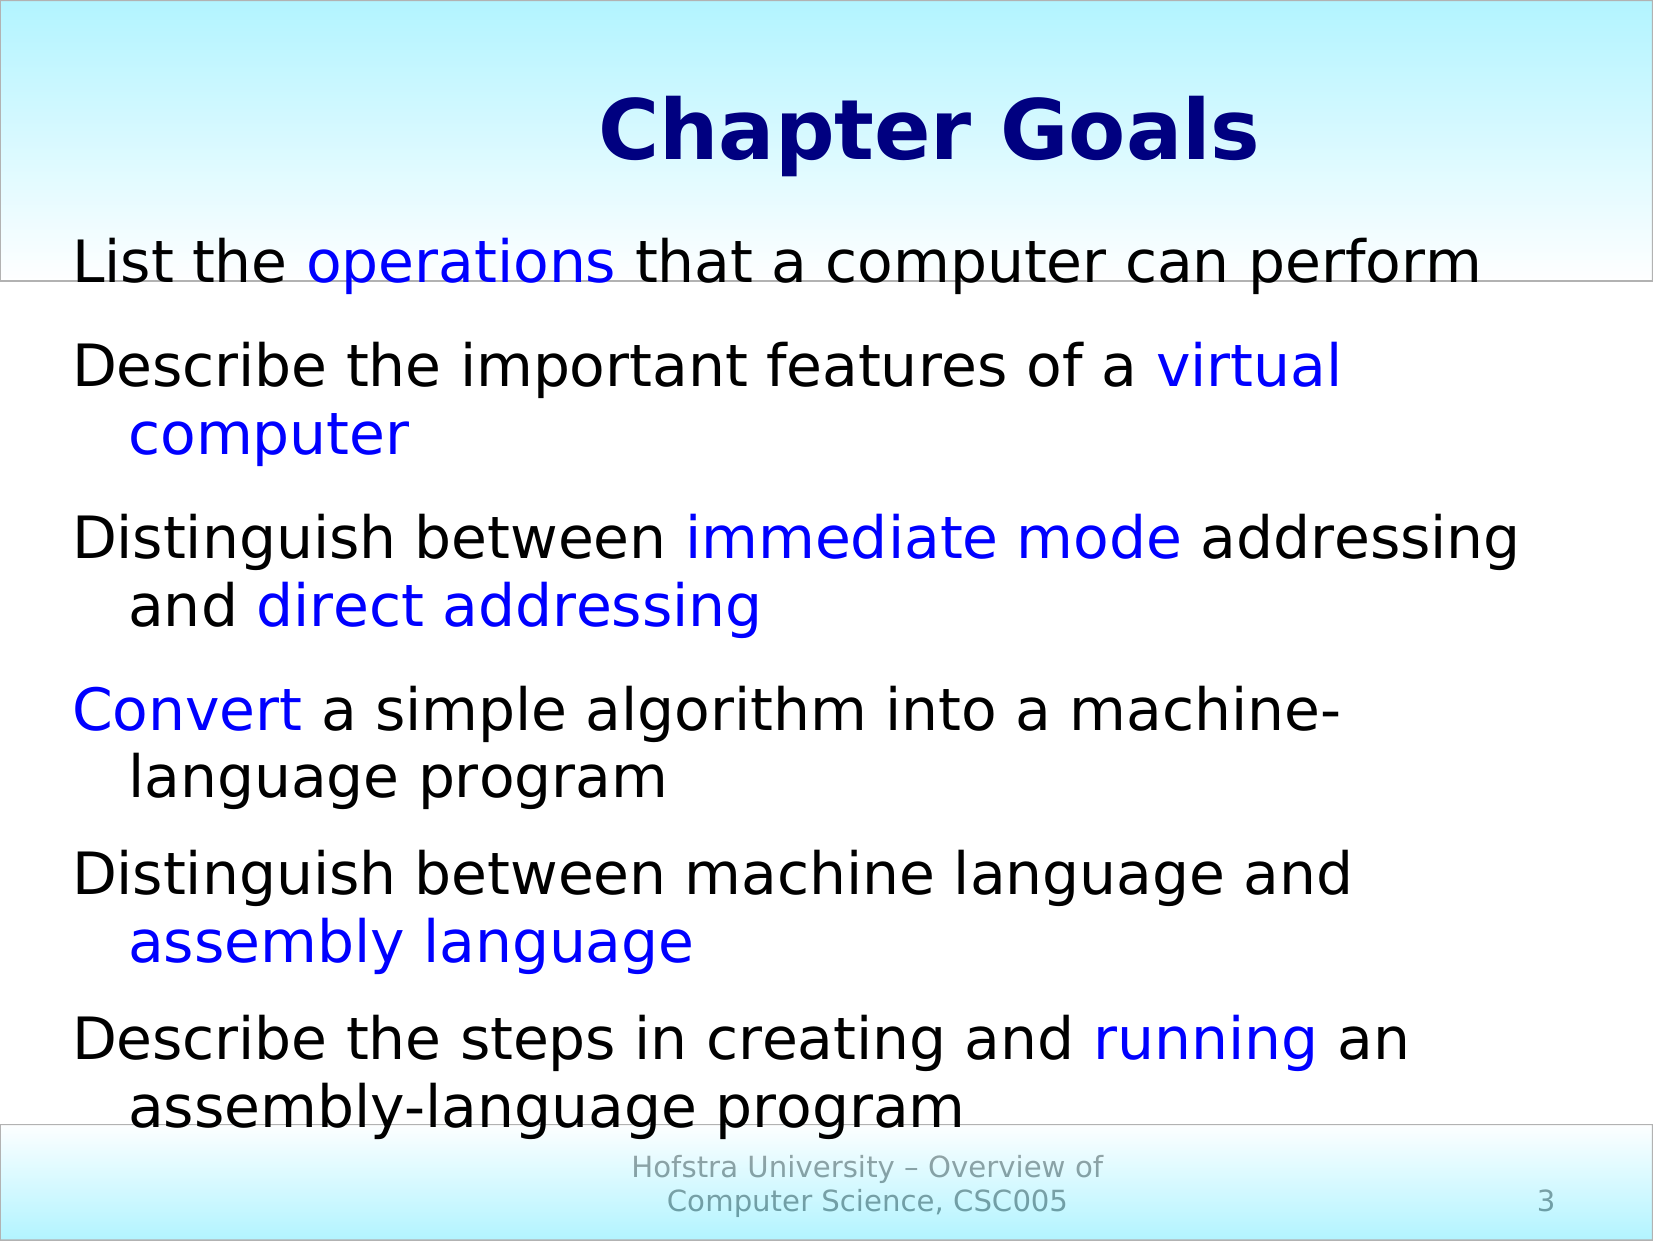

# Chapter Goals
List the operations that a computer can perform
Describe the important features of a virtual computer
Distinguish between immediate mode addressing and direct addressing
Convert a simple algorithm into a machine-language program
Distinguish between machine language and assembly language
Describe the steps in creating and running an assembly-language program
3